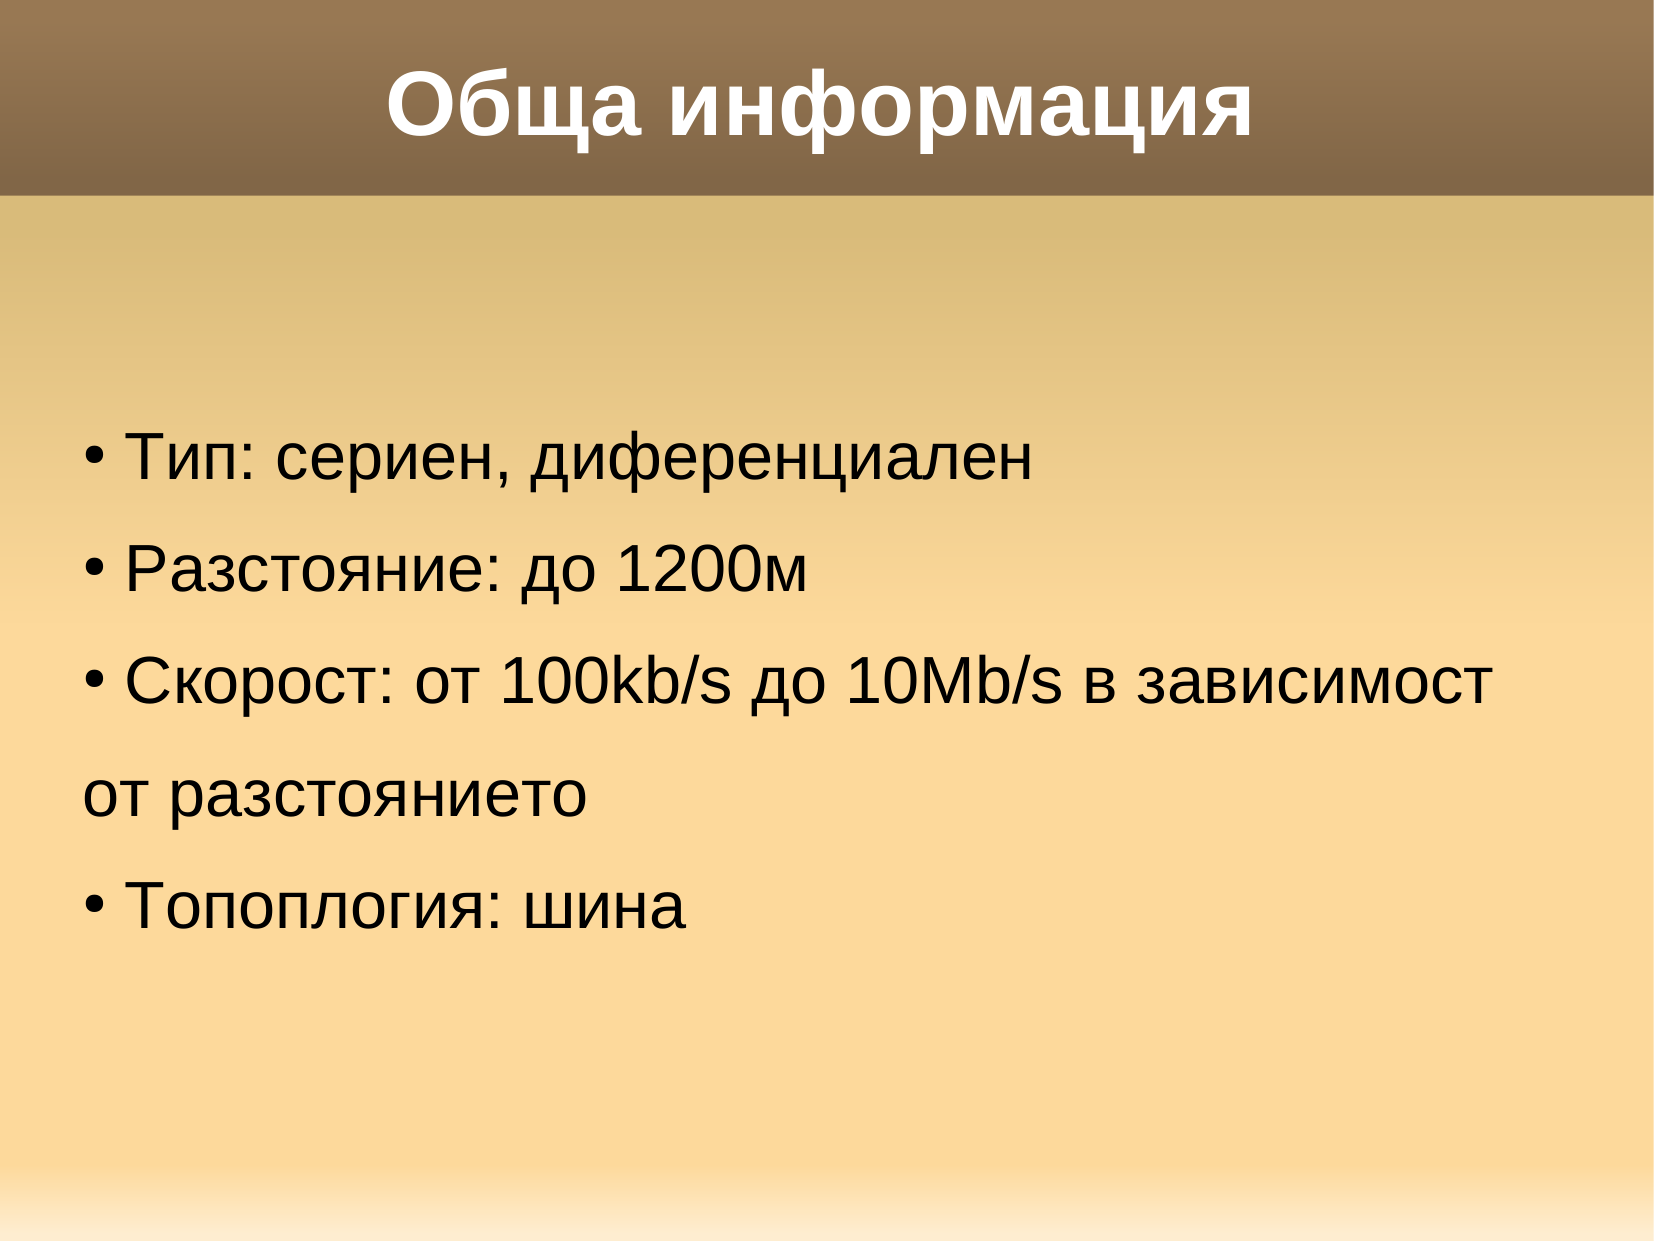

# Обща информация
 Тип: сериен, диференциален
 Разстояние: до 1200м
 Скорост: от 100kb/s до 10Mb/s в зависимост от разстоянието
 Топоплогия: шина